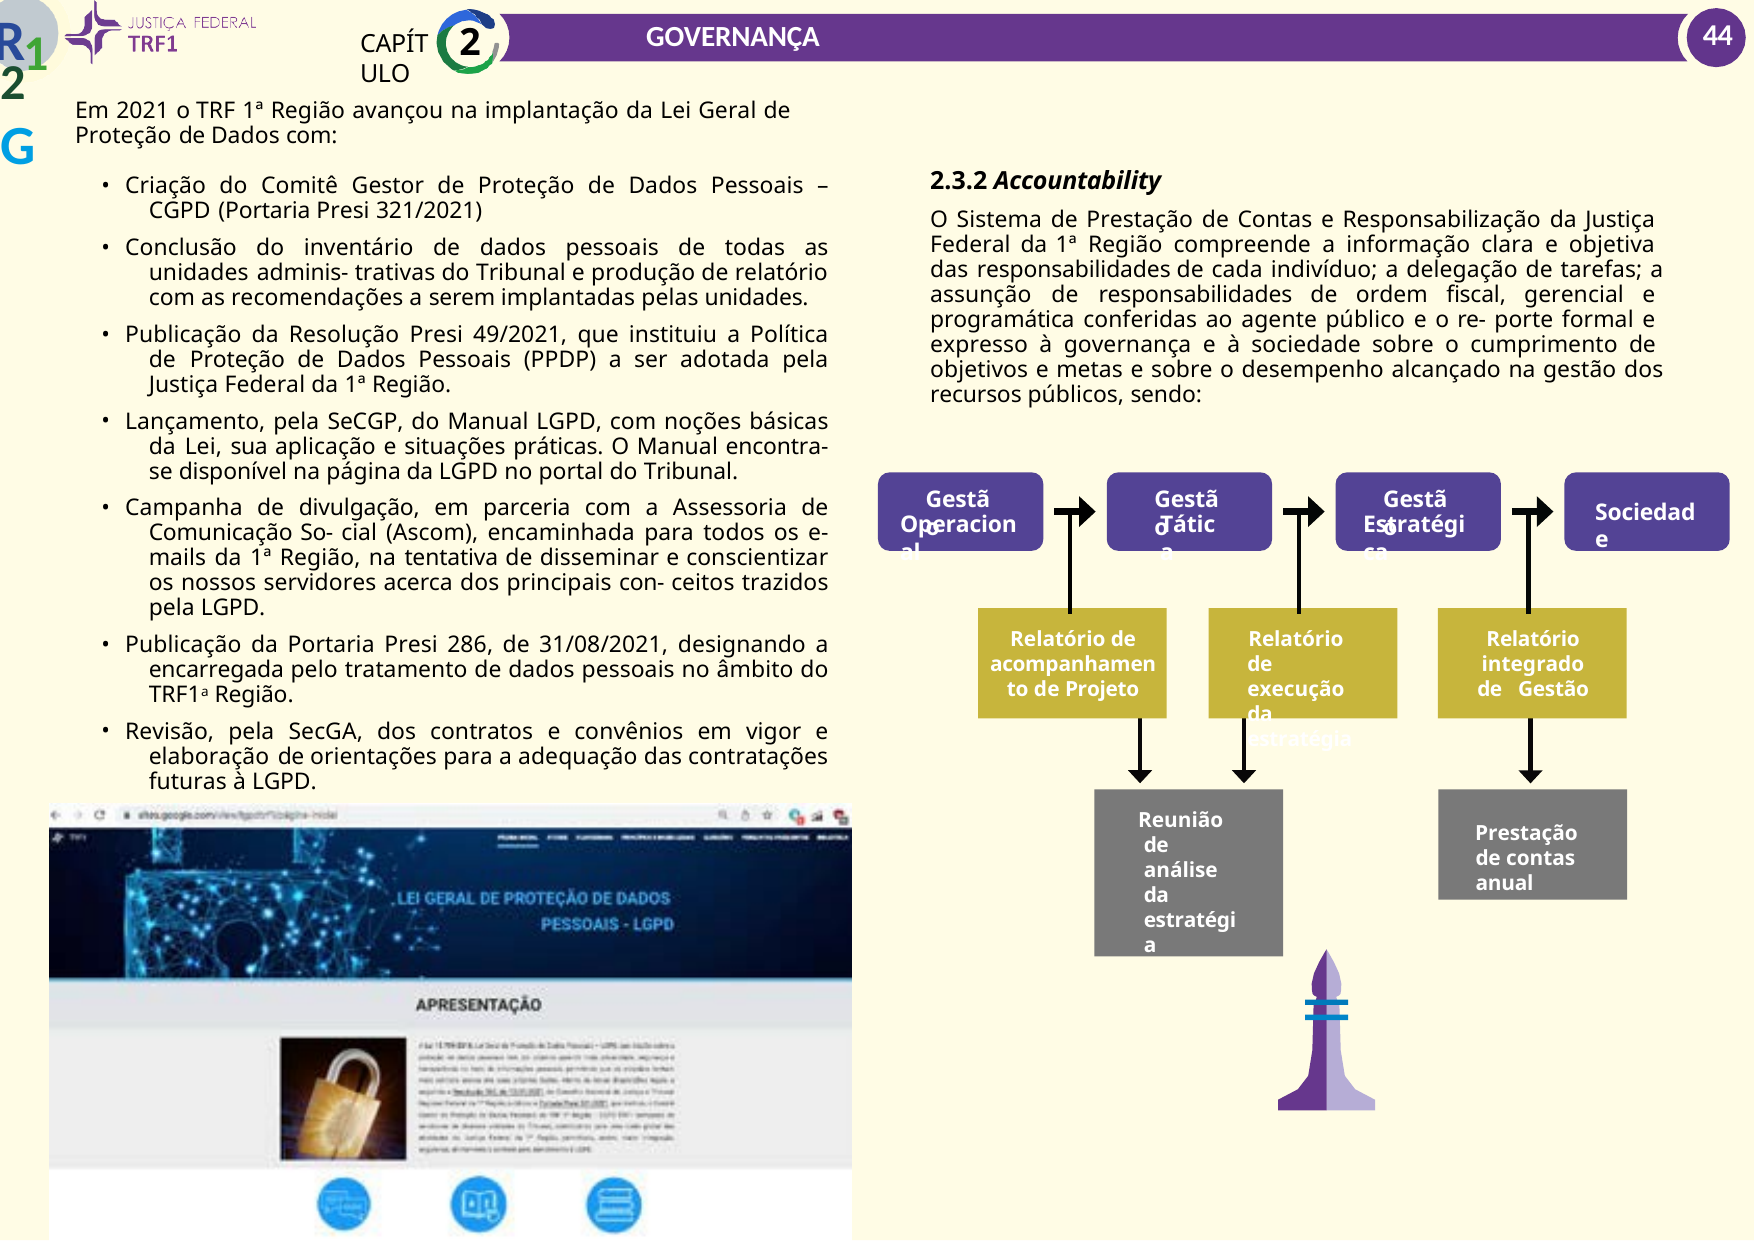

R
2G
44
GOVERNANÇA
2
1
CAPÍTULO
Em 2021 o TRF 1ª Região avançou na implantação da Lei Geral de Proteção de Dados com:
2.3.2 Accountability
O Sistema de Prestação de Contas e Responsabilização da Justiça Federal da 1ª Região compreende a informação clara e objetiva das responsabilidades de cada indivíduo; a delegação de tarefas; a assunção de responsabilidades de ordem fiscal, gerencial e programática conferidas ao agente público e o re- porte formal e expresso à governança e à sociedade sobre o cumprimento de objetivos e metas e sobre o desempenho alcançado na gestão dos recursos públicos, sendo:
Criação do Comitê Gestor de Proteção de Dados Pessoais – CGPD (Portaria Presi 321/2021)
Conclusão do inventário de dados pessoais de todas as unidades adminis- trativas do Tribunal e produção de relatório com as recomendações a serem implantadas pelas unidades.
Publicação da Resolução Presi 49/2021, que instituiu a Política de Proteção de Dados Pessoais (PPDP) a ser adotada pela Justiça Federal da 1ª Região.
Lançamento, pela SeCGP, do Manual LGPD, com noções básicas da Lei, sua aplicação e situações práticas. O Manual encontra-se disponível na página da LGPD no portal do Tribunal.
Campanha de divulgação, em parceria com a Assessoria de Comunicação So- cial (Ascom), encaminhada para todos os e-mails da 1ª Região, na tentativa de disseminar e conscientizar os nossos servidores acerca dos principais con- ceitos trazidos pela LGPD.
Publicação da Portaria Presi 286, de 31/08/2021, designando a encarregada pelo tratamento de dados pessoais no âmbito do TRF1a Região.
Revisão, pela SecGA, dos contratos e convênios em vigor e elaboração de orientações para a adequação das contratações futuras à LGPD.
Nova página da LGPD no portal do Tribunal (dez./2021 e jan./2022), total- mente reformulada, contando, inclusive, com o formulário de tratamento de dados pessoais para atendimento das solicitações dos titulares.
Gestão
Gestão
Gestão
Sociedade
Operacional
Tática
Estratégica
Relatório de acompanhamento de Projeto
Relatório de execução da estratégia
Relatório integrado de Gestão
Reunião de análise da estratégia
Prestação de contas anual